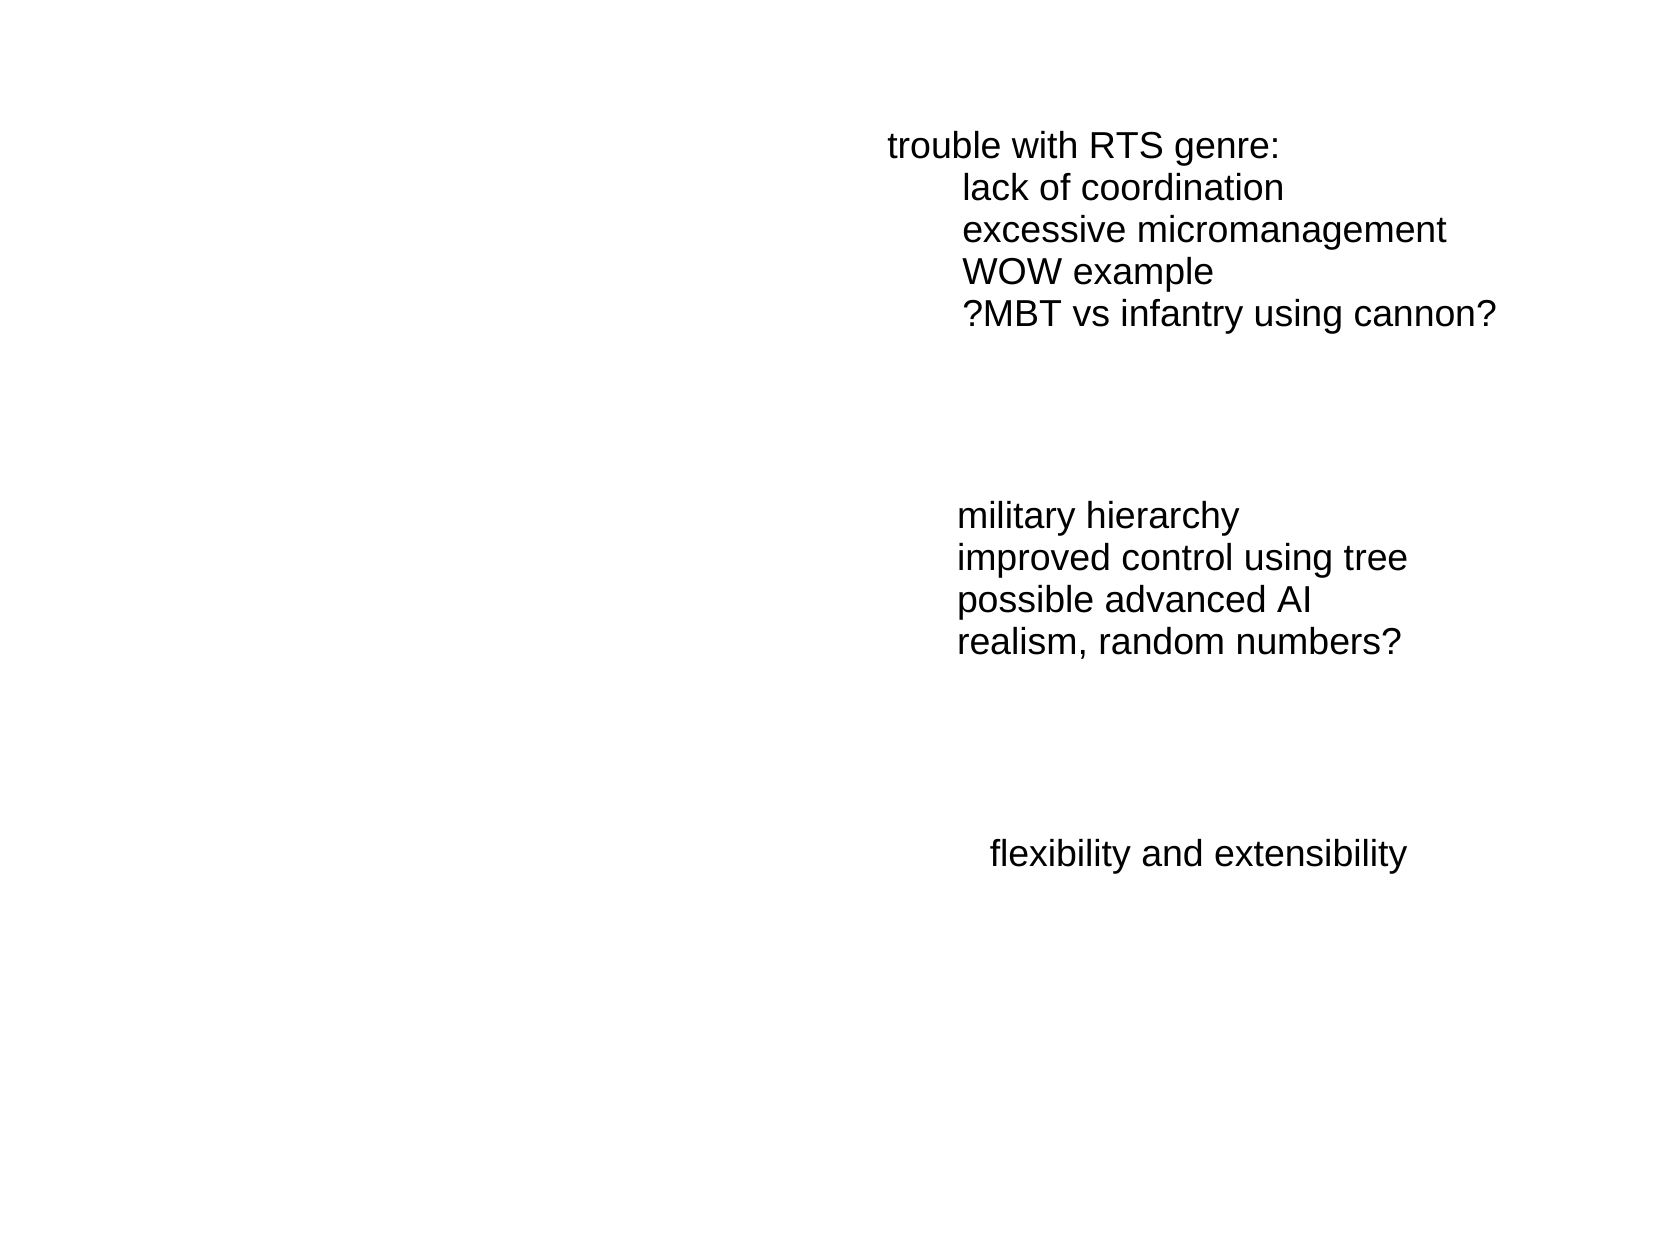

trouble with RTS genre:
	lack of coordination
	excessive micromanagement
	WOW example
	?MBT vs infantry using cannon?
military hierarchy
improved control using tree
possible advanced AI
realism, random numbers?
flexibility and extensibility